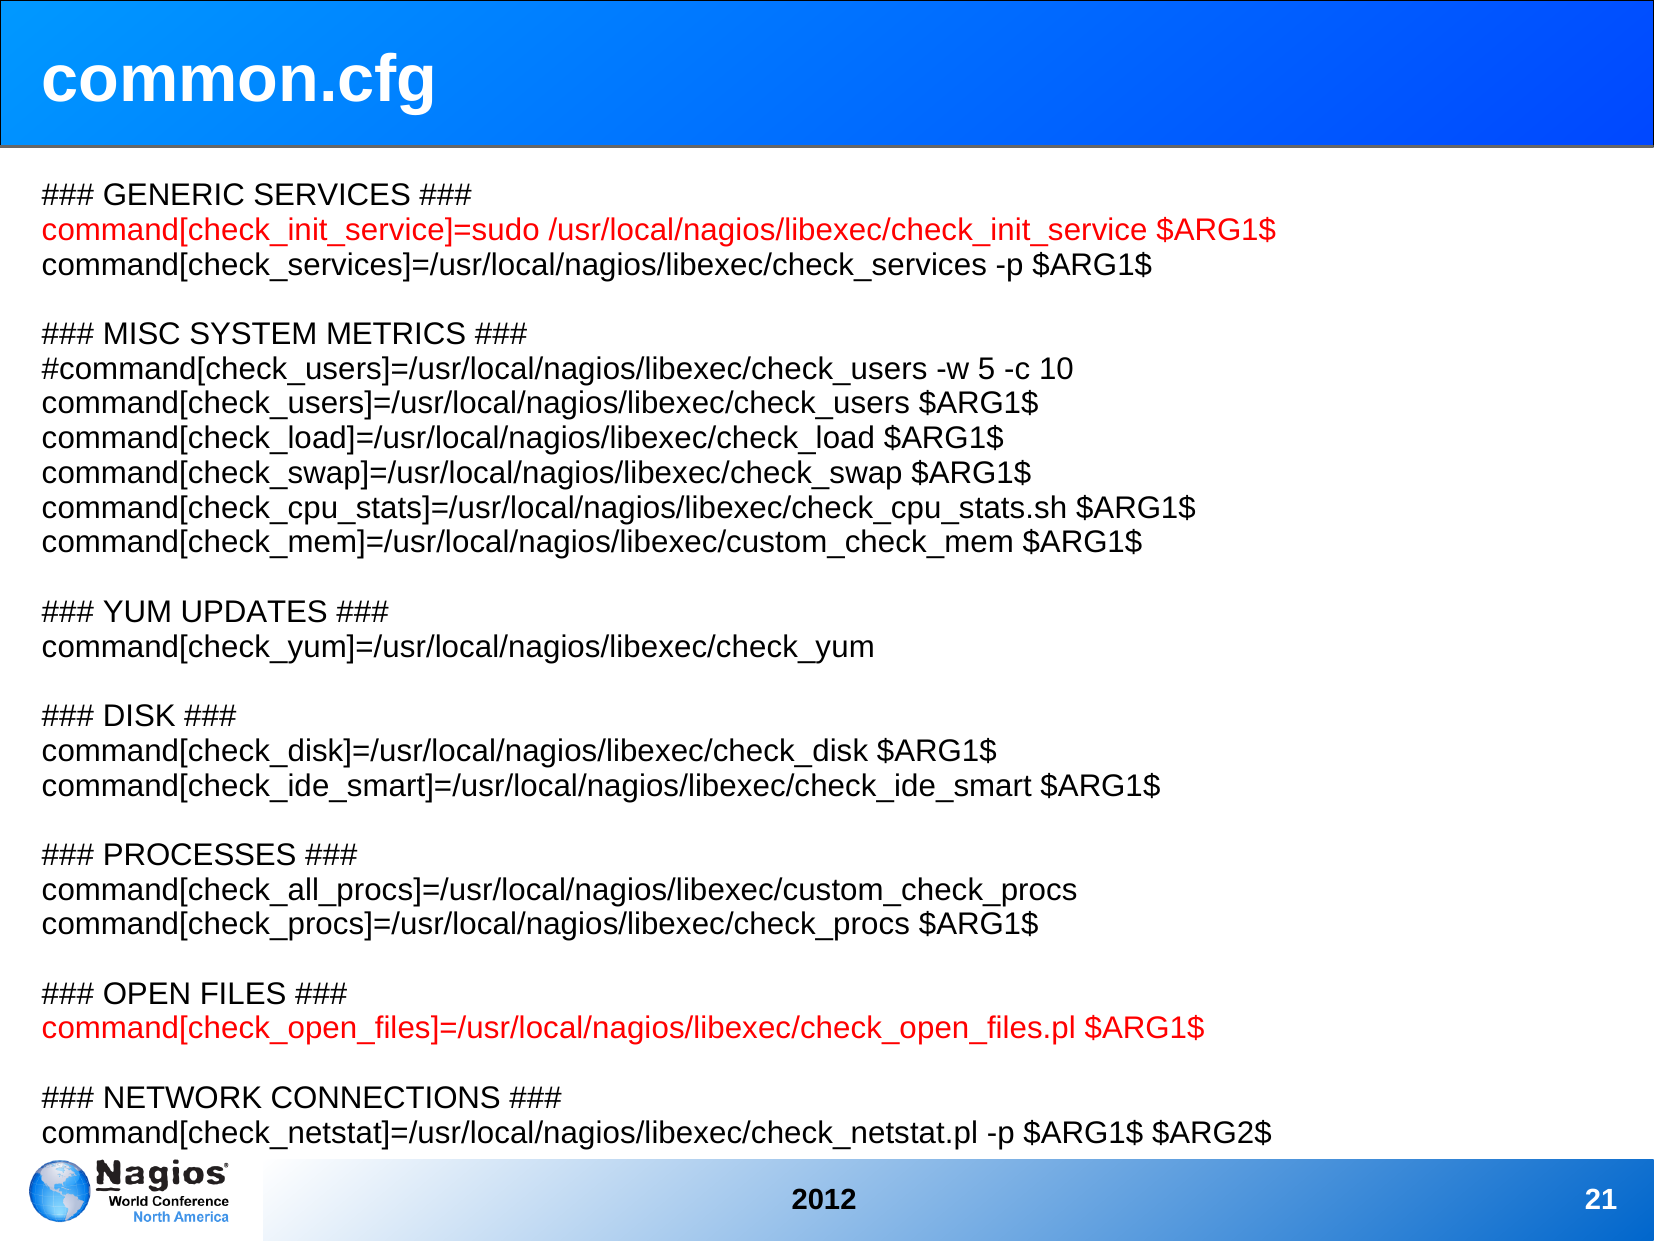

# common.cfg
### GENERIC SERVICES ###
command[check_init_service]=sudo /usr/local/nagios/libexec/check_init_service $ARG1$
command[check_services]=/usr/local/nagios/libexec/check_services -p $ARG1$
### MISC SYSTEM METRICS ###
#command[check_users]=/usr/local/nagios/libexec/check_users -w 5 -c 10
command[check_users]=/usr/local/nagios/libexec/check_users $ARG1$
command[check_load]=/usr/local/nagios/libexec/check_load $ARG1$
command[check_swap]=/usr/local/nagios/libexec/check_swap $ARG1$
command[check_cpu_stats]=/usr/local/nagios/libexec/check_cpu_stats.sh $ARG1$
command[check_mem]=/usr/local/nagios/libexec/custom_check_mem $ARG1$
### YUM UPDATES ###
command[check_yum]=/usr/local/nagios/libexec/check_yum
### DISK ###
command[check_disk]=/usr/local/nagios/libexec/check_disk $ARG1$
command[check_ide_smart]=/usr/local/nagios/libexec/check_ide_smart $ARG1$
### PROCESSES ###
command[check_all_procs]=/usr/local/nagios/libexec/custom_check_procs
command[check_procs]=/usr/local/nagios/libexec/check_procs $ARG1$
### OPEN FILES ###
command[check_open_files]=/usr/local/nagios/libexec/check_open_files.pl $ARG1$
### NETWORK CONNECTIONS ###
command[check_netstat]=/usr/local/nagios/libexec/check_netstat.pl -p $ARG1$ $ARG2$
2011
21